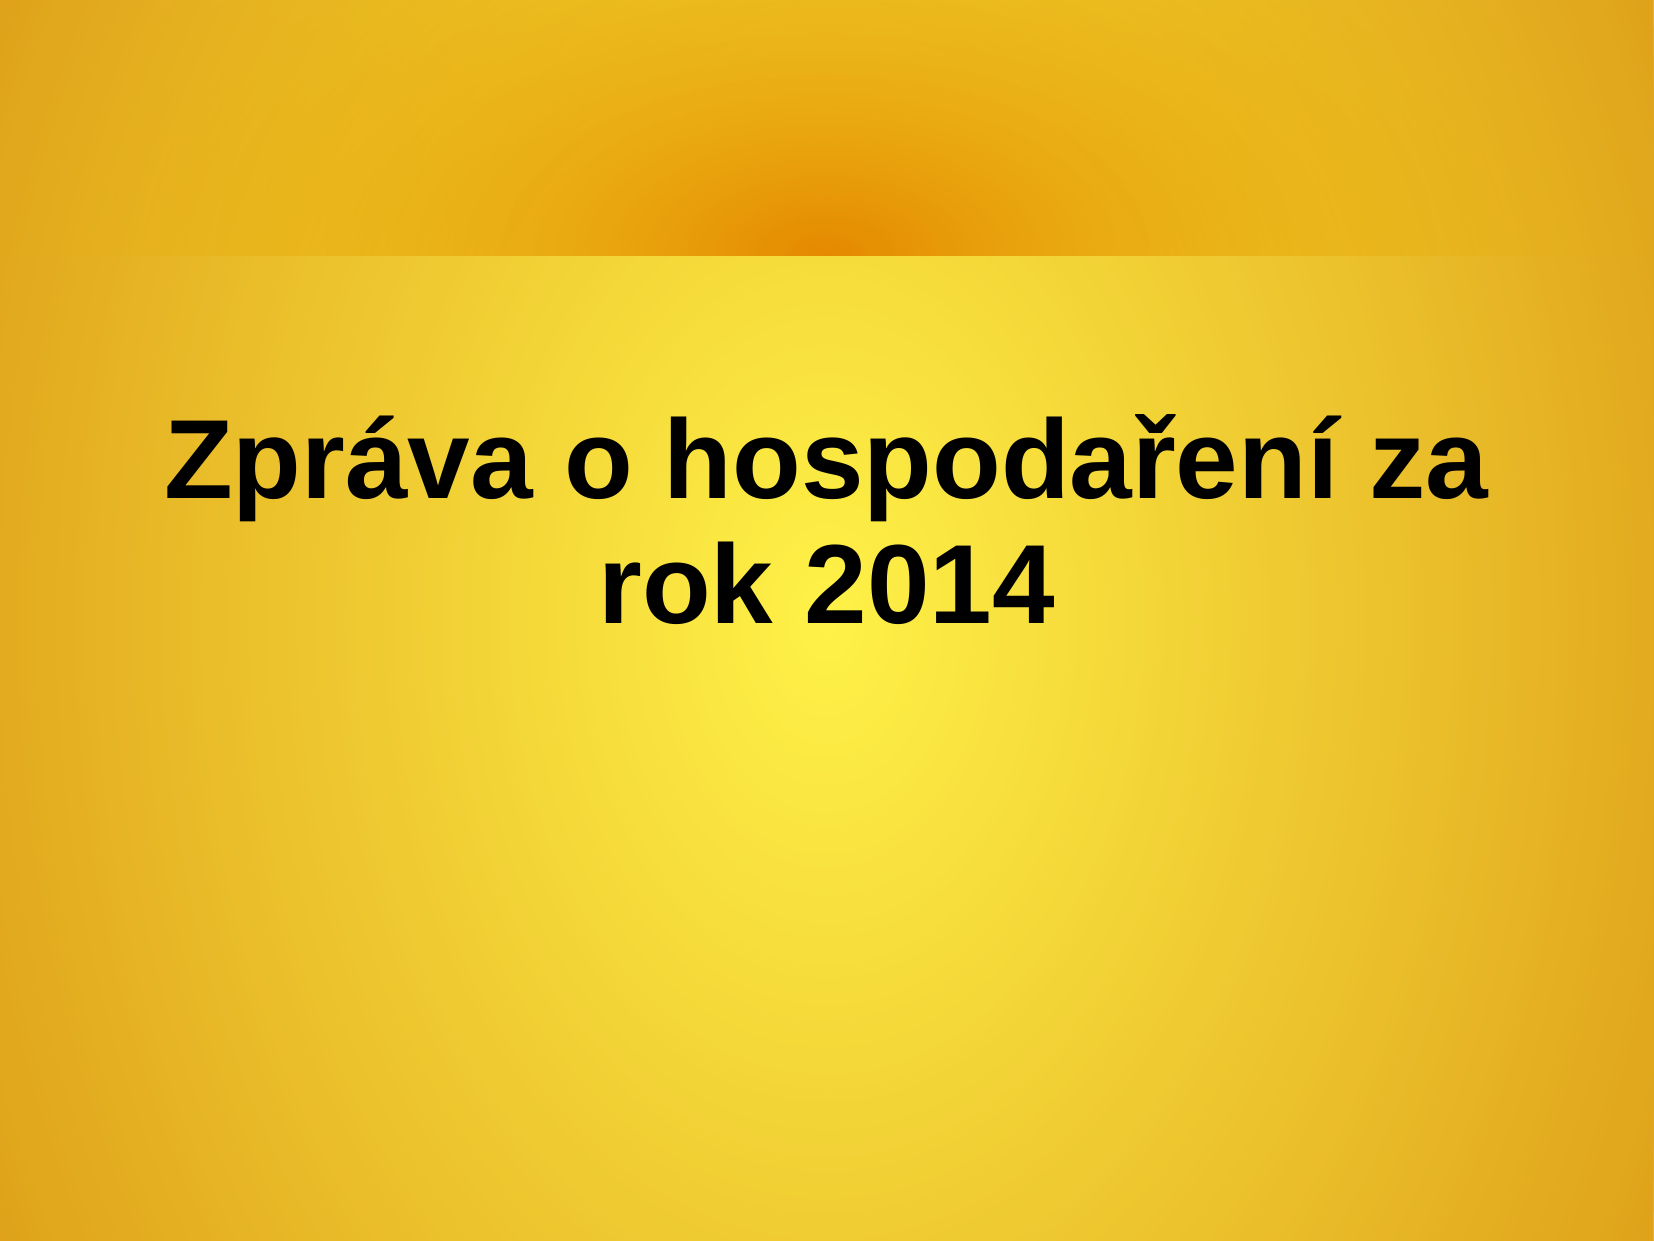

# Zpráva o hospodaření za rok 2014